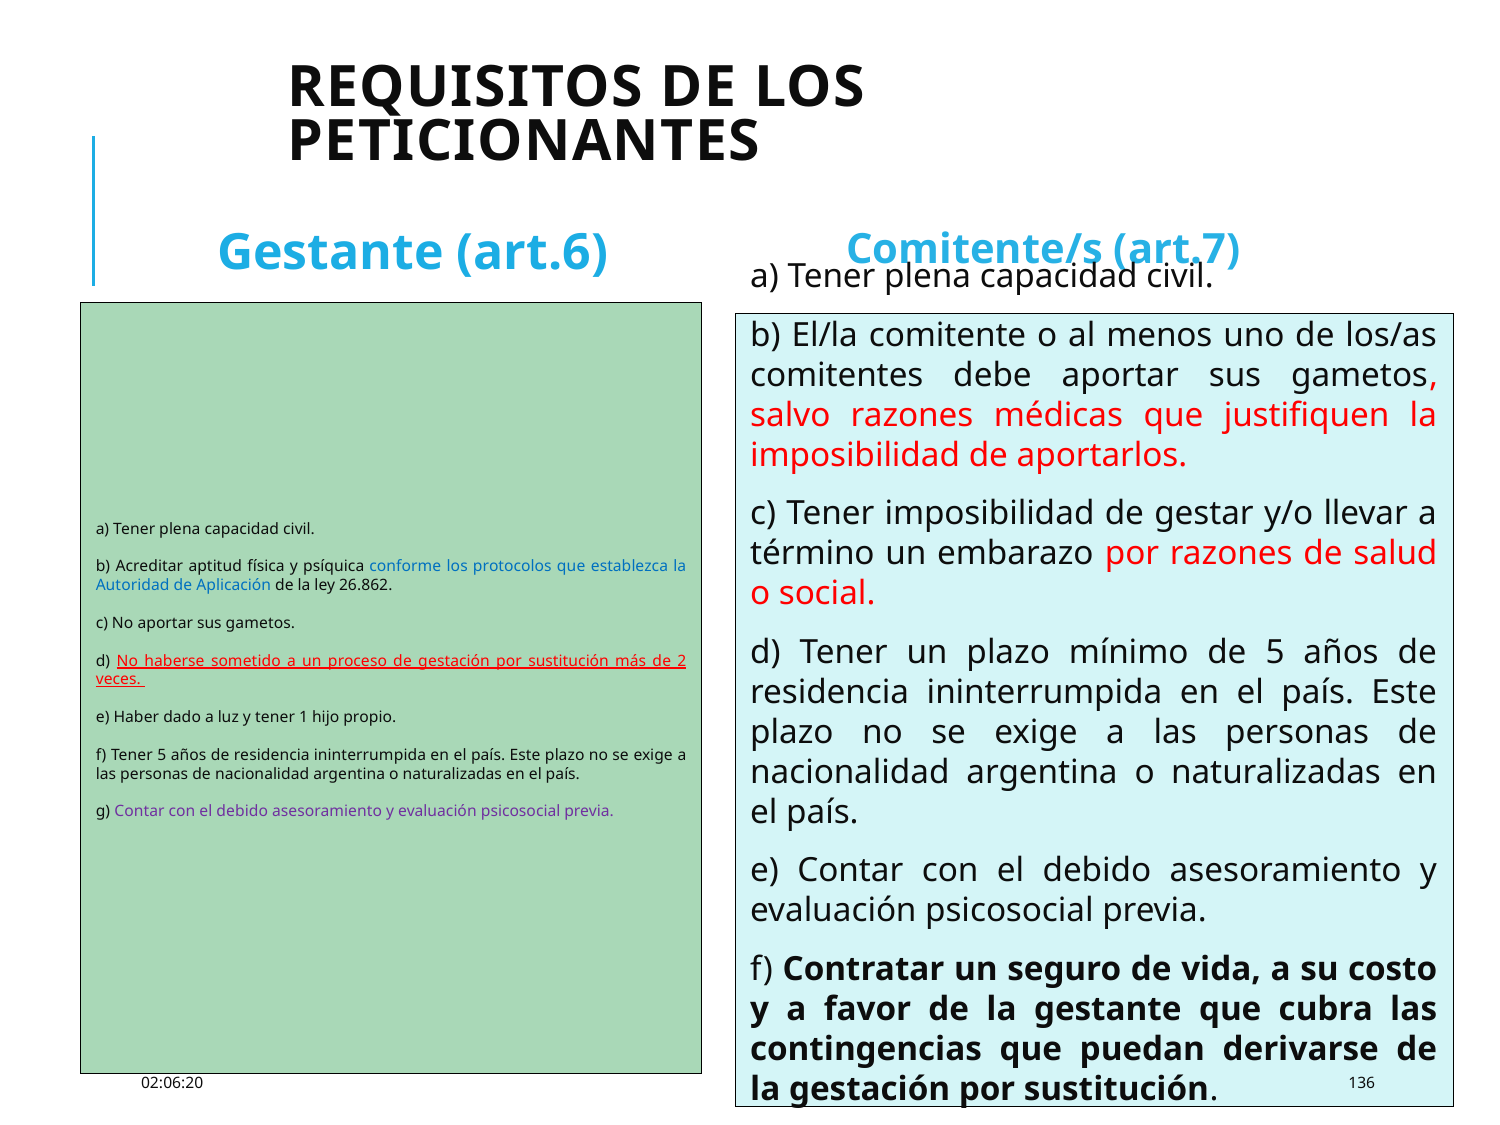

# Requisitos de los peticionantes
Comitente/s (art.7)
Gestante (art.6)
a) Tener plena capacidad civil.
b) Acreditar aptitud física y psíquica conforme los protocolos que establezca la Autoridad de Aplicación de la ley 26.862.
c) No aportar sus gametos.
d) No haberse sometido a un proceso de gestación por sustitución más de 2 veces.
e) Haber dado a luz y tener 1 hijo propio.
f) Tener 5 años de residencia ininterrumpida en el país. Este plazo no se exige a las personas de nacionalidad argentina o naturalizadas en el país.
g) Contar con el debido asesoramiento y evaluación psicosocial previa.
a) Tener plena capacidad civil.
b) El/la comitente o al menos uno de los/as comitentes debe aportar sus gametos, salvo razones médicas que justifiquen la imposibilidad de aportarlos.
c) Tener imposibilidad de gestar y/o llevar a término un embarazo por razones de salud o social.
d) Tener un plazo mínimo de 5 años de residencia ininterrumpida en el país. Este plazo no se exige a las personas de nacionalidad argentina o naturalizadas en el país.
e) Contar con el debido asesoramiento y evaluación psicosocial previa.
f) Contratar un seguro de vida, a su costo y a favor de la gestante que cubra las contingencias que puedan derivarse de la gestación por sustitución.
02:48:06